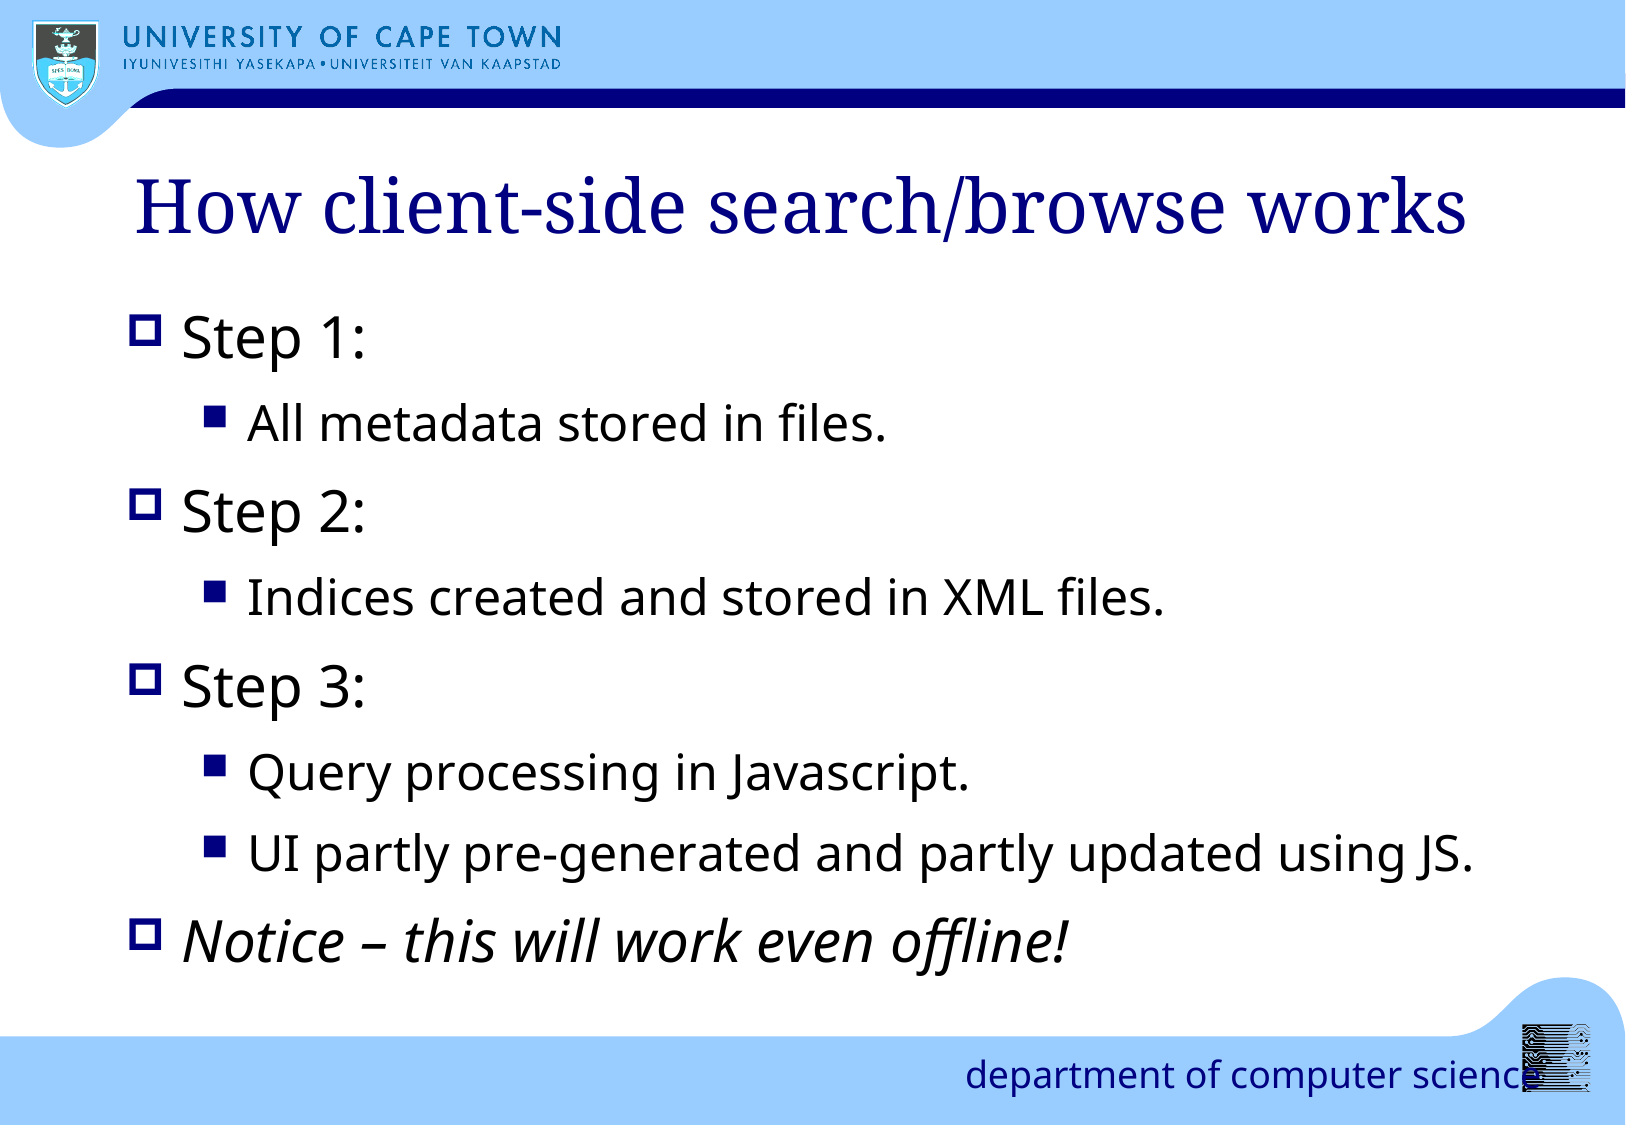

# How client-side search/browse works
Step 1:
All metadata stored in files.
Step 2:
Indices created and stored in XML files.
Step 3:
Query processing in Javascript.
UI partly pre-generated and partly updated using JS.
Notice – this will work even offline!